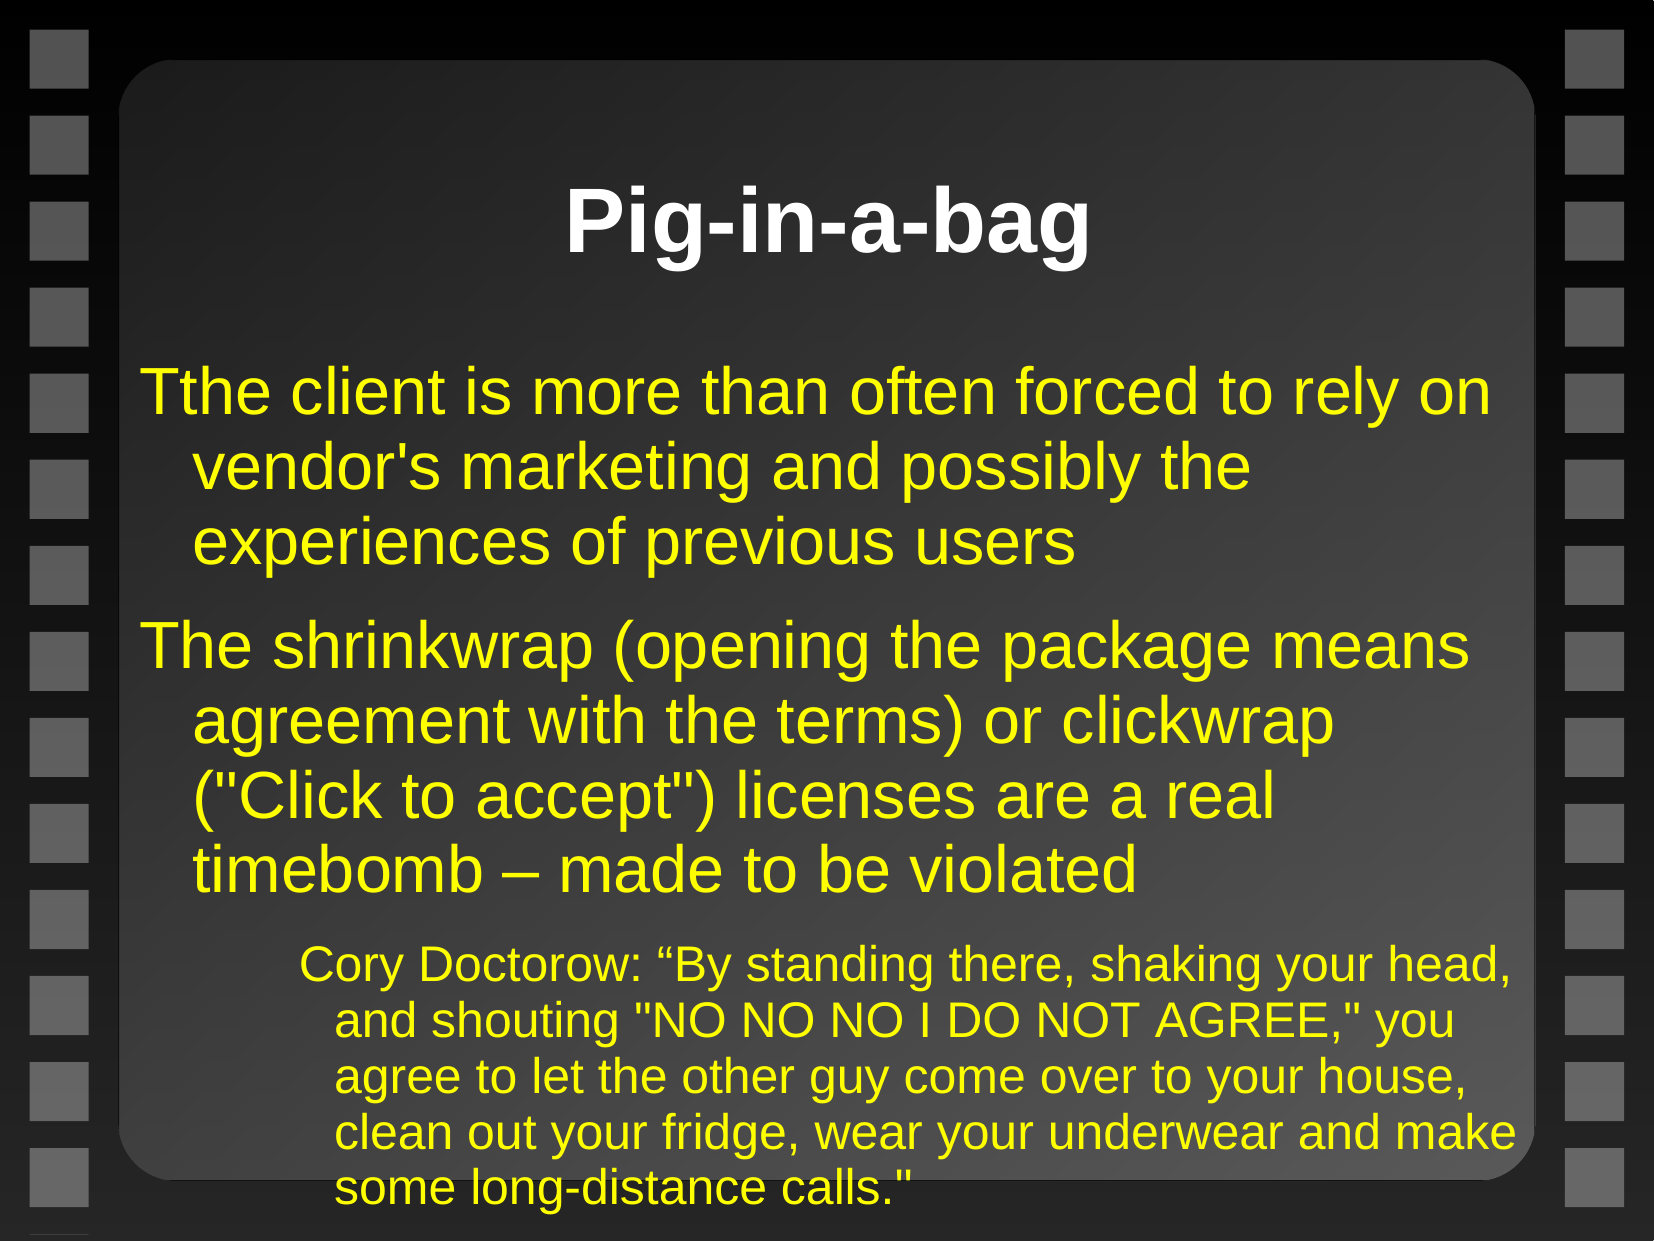

# Pig-in-a-bag
Tthe client is more than often forced to rely on vendor's marketing and possibly the experiences of previous users
The shrinkwrap (opening the package means agreement with the terms) or clickwrap ("Click to accept") licenses are a real timebomb – made to be violated
Cory Doctorow: “By standing there, shaking your head, and shouting "NO NO NO I DO NOT AGREE," you agree to let the other guy come over to your house, clean out your fridge, wear your underwear and make some long-distance calls."